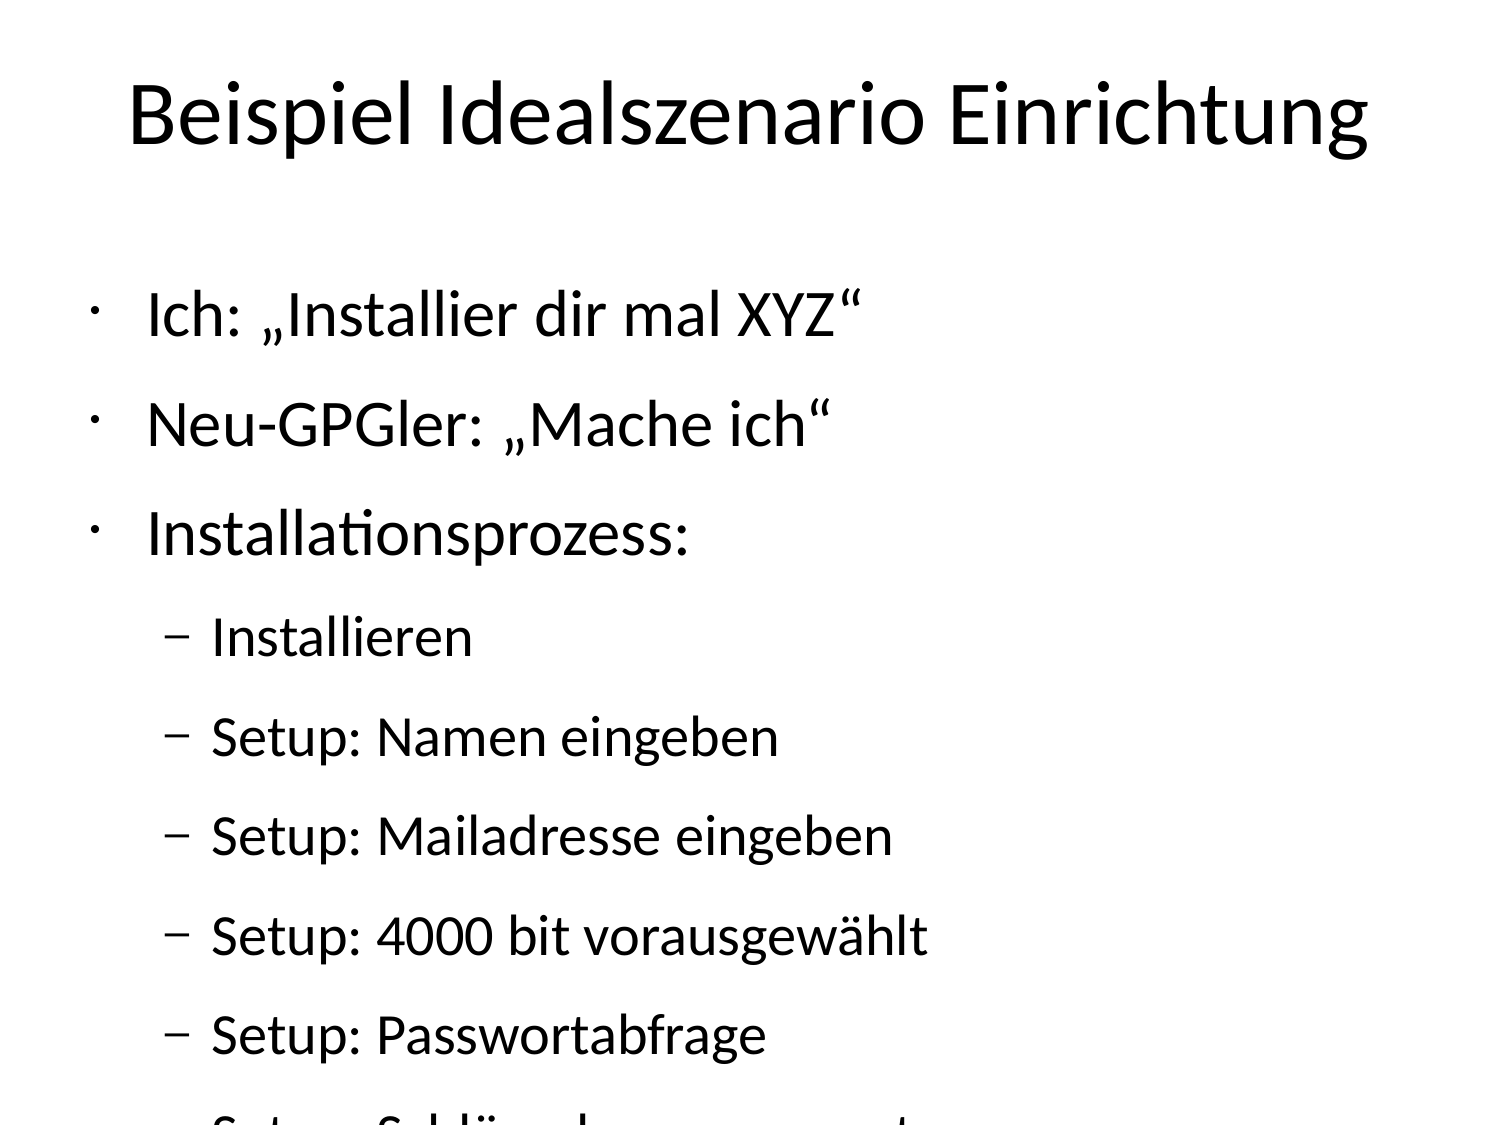

# Beispiel Idealszenario Einrichtung
Ich: „Installier dir mal XYZ“
Neu-GPGler: „Mache ich“
Installationsprozess:
Installieren
Setup: Namen eingeben
Setup: Mailadresse eingeben
Setup: 4000 bit vorausgewählt
Setup: Passwortabfrage
Setup: Schlüsselpaare erzeugt
Setup: Sicherrungszwang, d.h. extern speichern oder es geht nicht weiter
Mailclients auf PC fertig eingerichtet
Danach sollte „Ich“ und „Neu-GPGler“ automatisch in der Lage sein verschlüsselt zu senden. Sobald ein neuer Schlüssel auftaucht, sollte ein Dialog erscheinen, der auf den neuen Schlüssel aufmerksam macht und man kann dann auswählen, ob Immer oder bei Auswahl verschlüsselt werden soll.
Auswahl Systemübergreifend, d.h. wenn ich das z.B. auf dem PC auswähle, dann läuft das automatisch auf dem Handy usw.